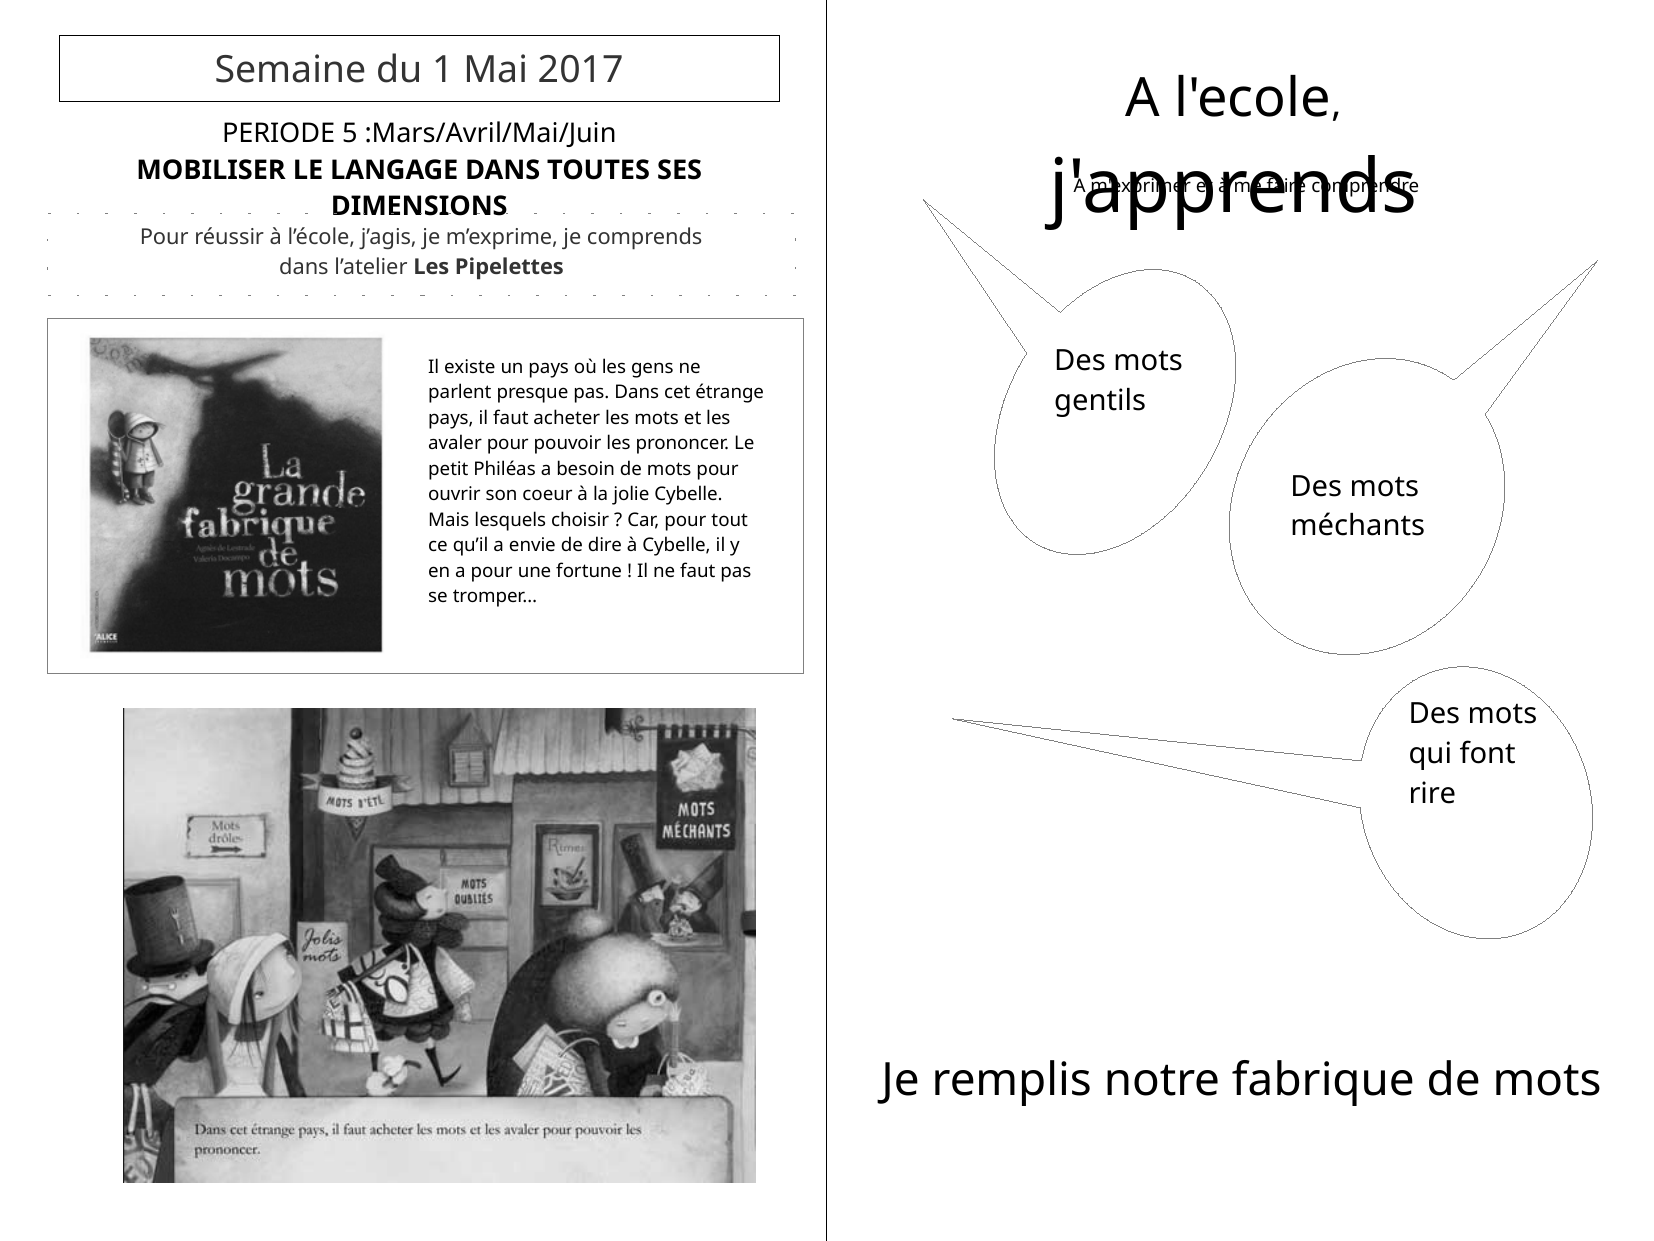

Semaine du 1 Mai 2017
A l'ecole, j'apprends
PERIODE 5 :Mars/Avril/Mai/Juin
MOBILISER LE LANGAGE DANS TOUTES SES DIMENSIONS
A m'exprimer et à me faire comprendre
Pour réussir à l’école, j’agis, je m’exprime, je comprends
dans l’atelier Les Pipelettes
Des mots gentils
Il existe un pays où les gens ne parlent presque pas. Dans cet étrange pays, il faut acheter les mots et les avaler pour pouvoir les prononcer. Le petit Philéas a besoin de mots pour ouvrir son coeur à la jolie Cybelle. Mais lesquels choisir ? Car, pour tout ce qu’il a envie de dire à Cybelle, il y en a pour une fortune ! Il ne faut pas se tromper…
Des mots méchants
Des mots qui font rire
Je remplis notre fabrique de mots